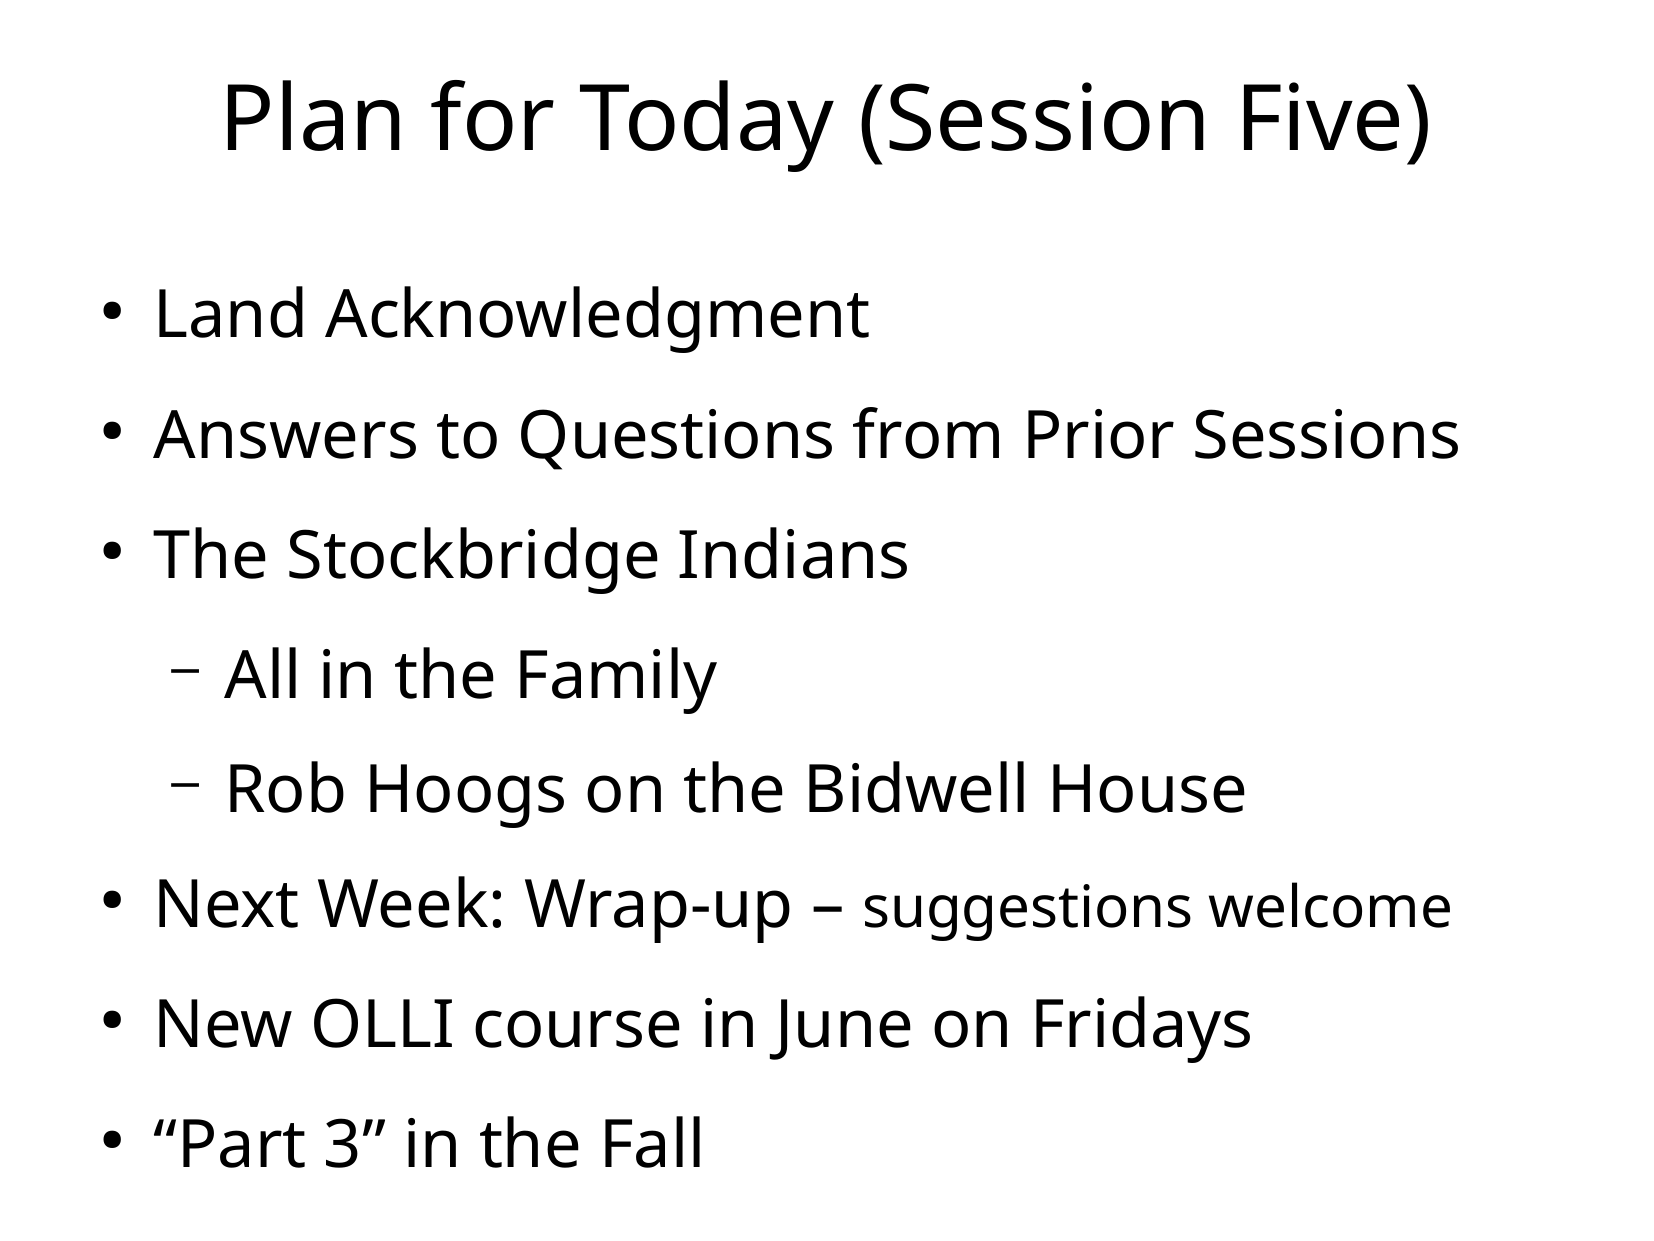

# Plan for Today (Session Five)
Land Acknowledgment
Answers to Questions from Prior Sessions
The Stockbridge Indians
All in the Family
Rob Hoogs on the Bidwell House
Next Week: Wrap-up – suggestions welcome
New OLLI course in June on Fridays
“Part 3” in the Fall